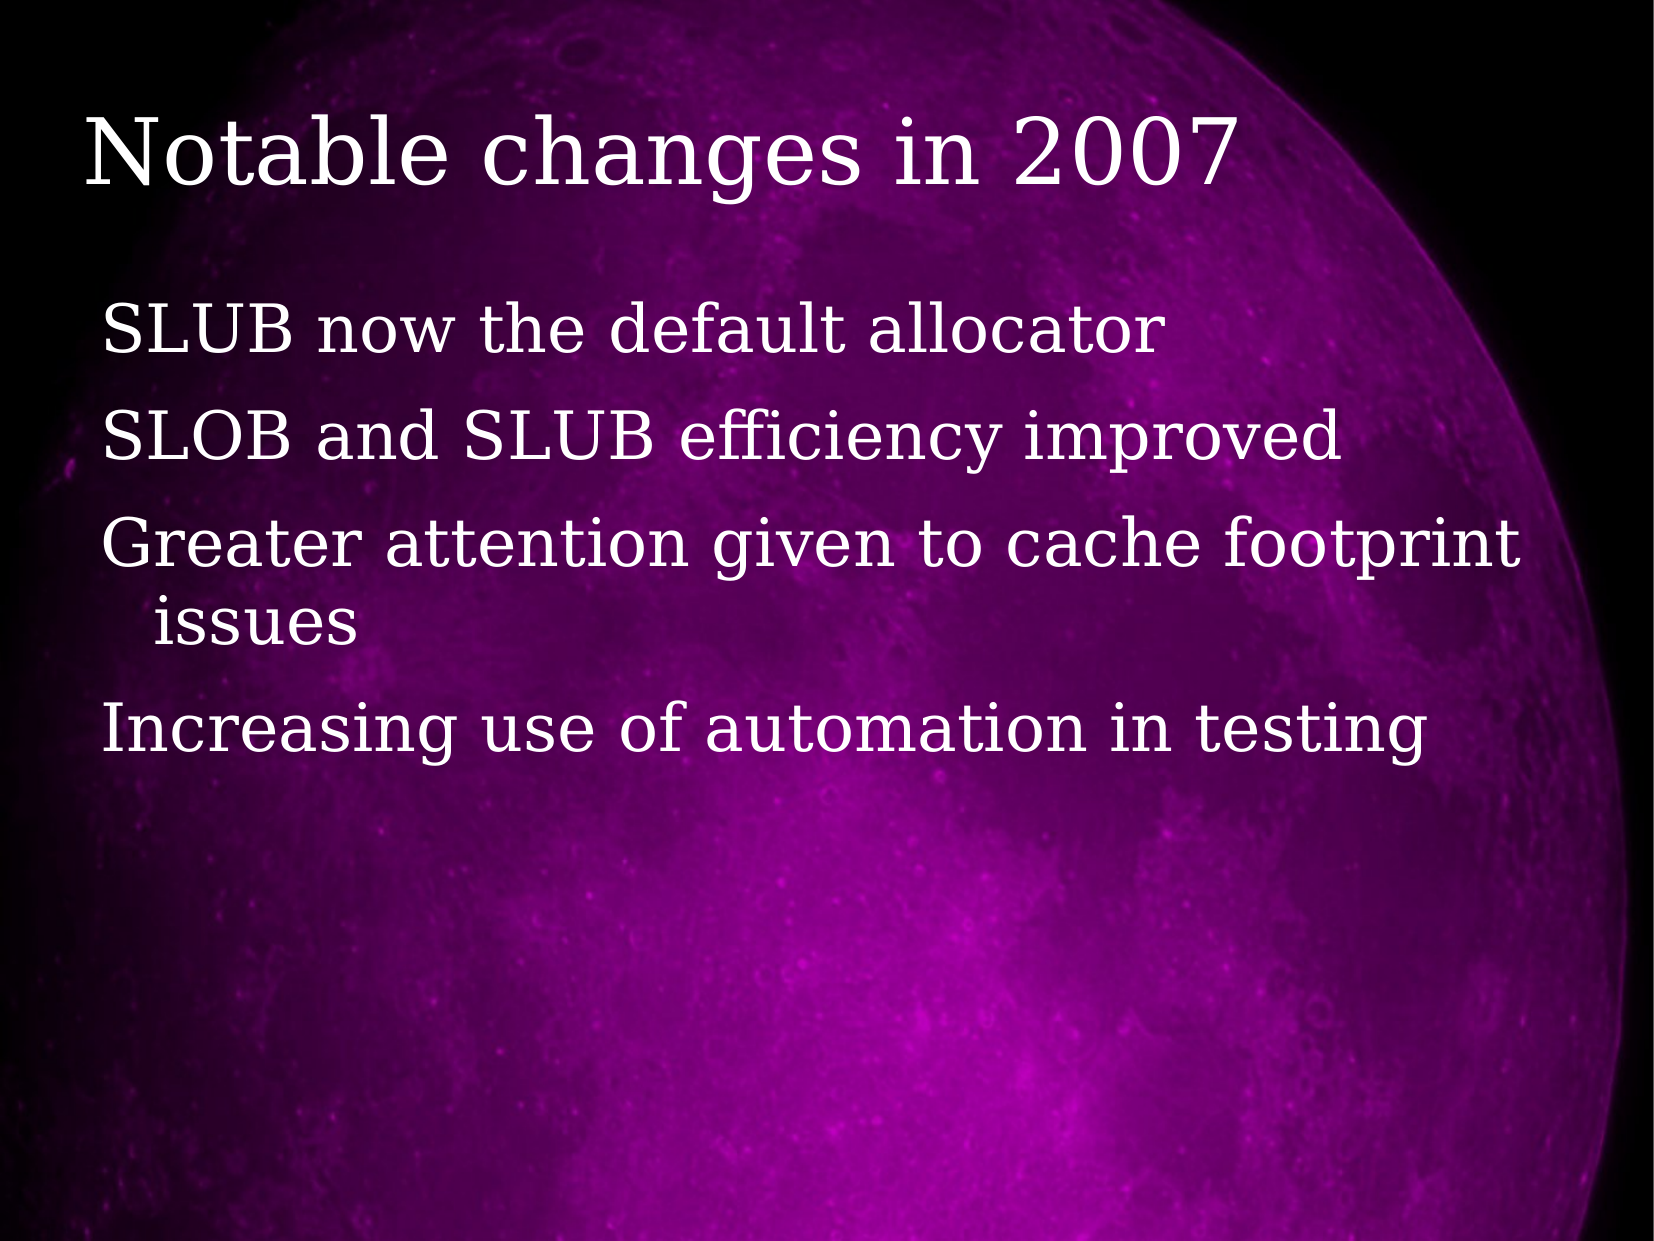

# Notable changes in 2007
SLUB now the default allocator
SLOB and SLUB efficiency improved
Greater attention given to cache footprint issues
Increasing use of automation in testing